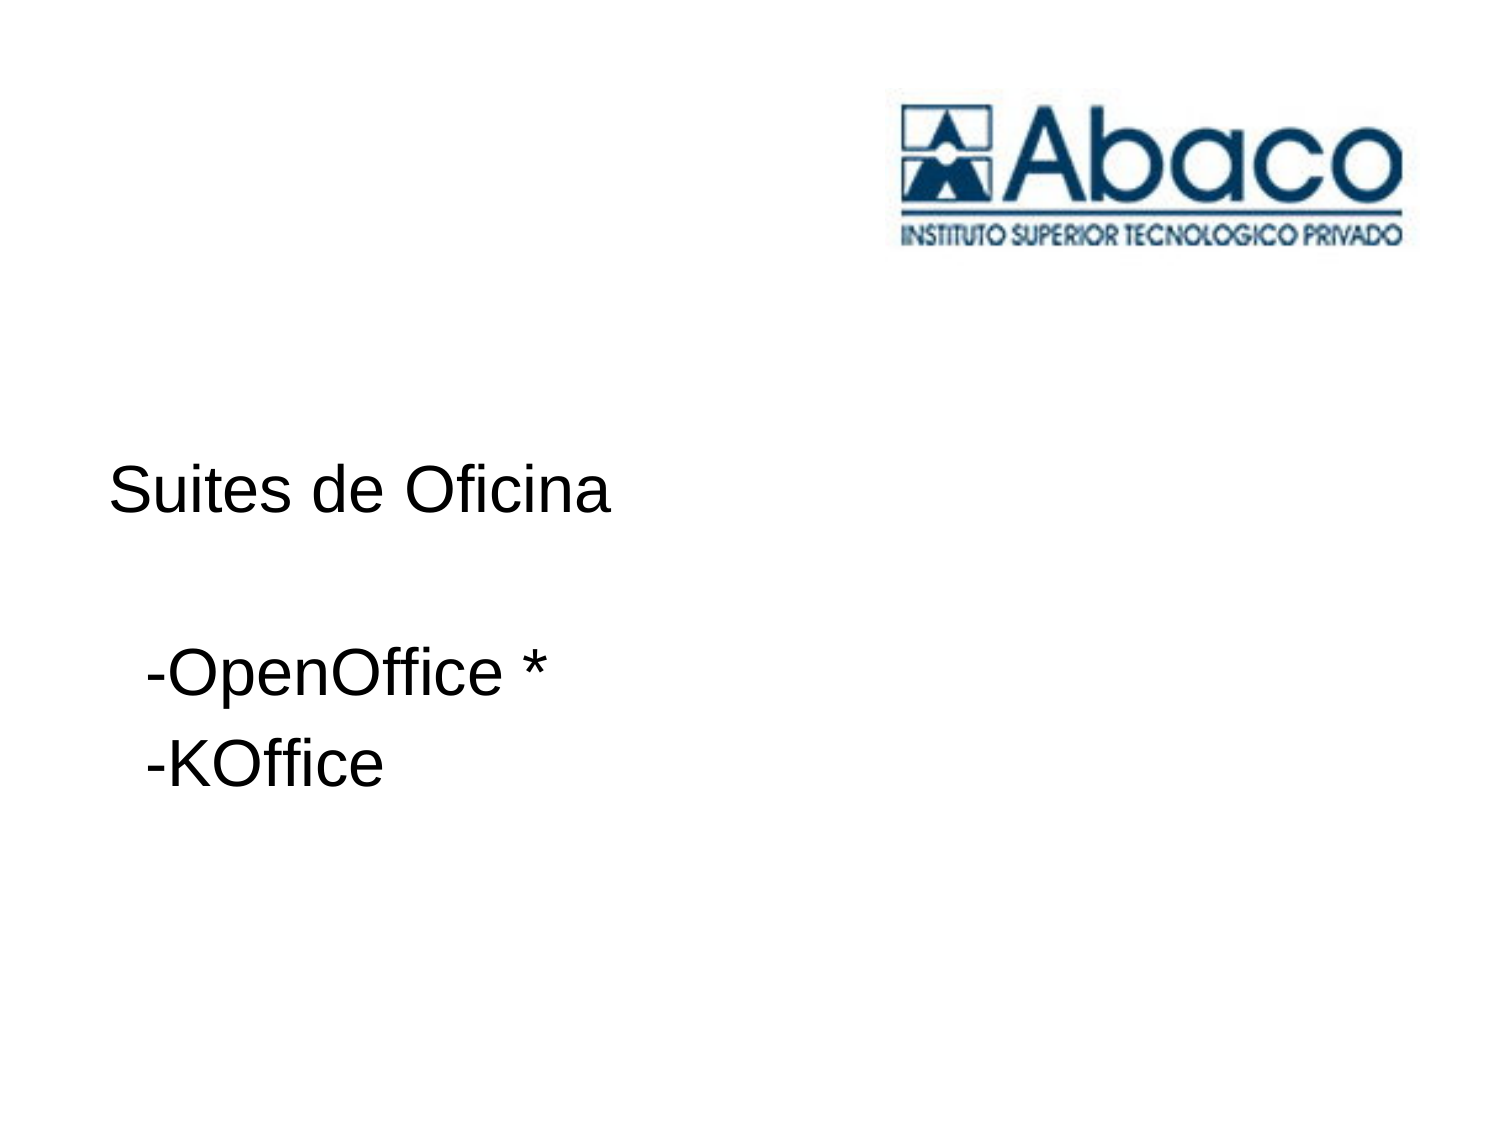

# Suites de Oficina
 -OpenOffice *
 -KOffice